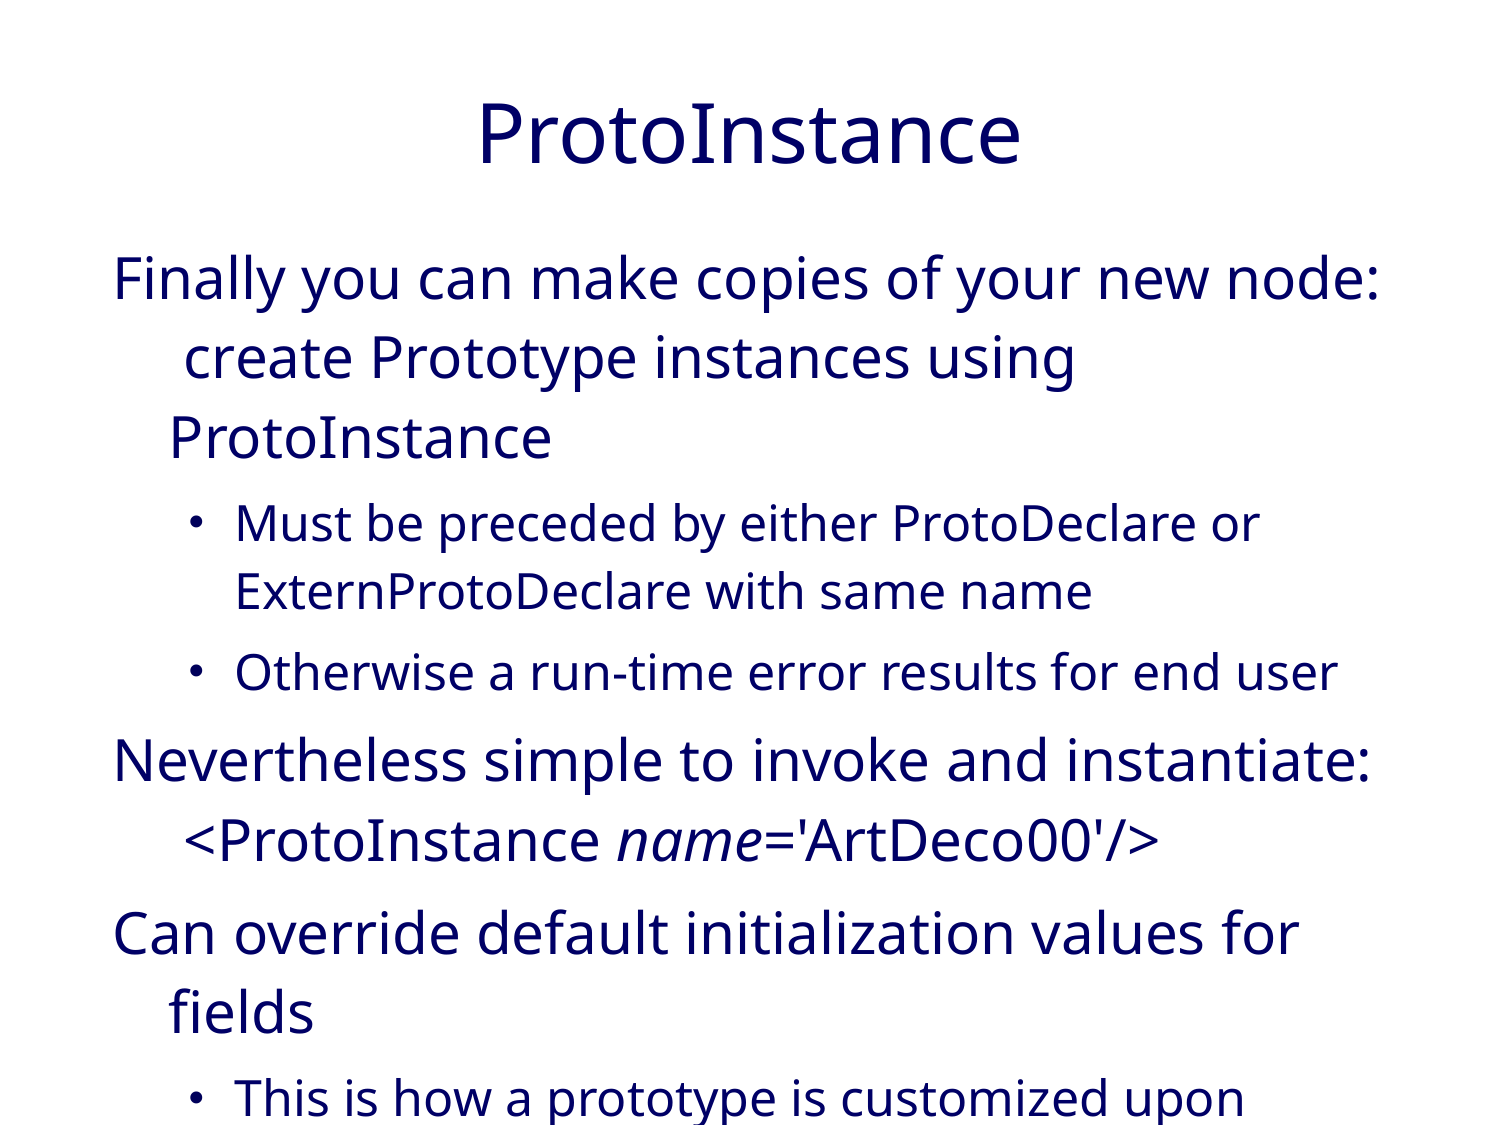

# ProtoInstance
Finally you can make copies of your new node: create Prototype instances using ProtoInstance
Must be preceded by either ProtoDeclare or ExternProtoDeclare with same name
Otherwise a run-time error results for end user
Nevertheless simple to invoke and instantiate: <ProtoInstance name='ArtDeco00'/>
Can override default initialization values for fields
This is how a prototype is customized upon creation
<fieldValue name='someField' value='someValue'/>
Can also initialize child nodes, if any